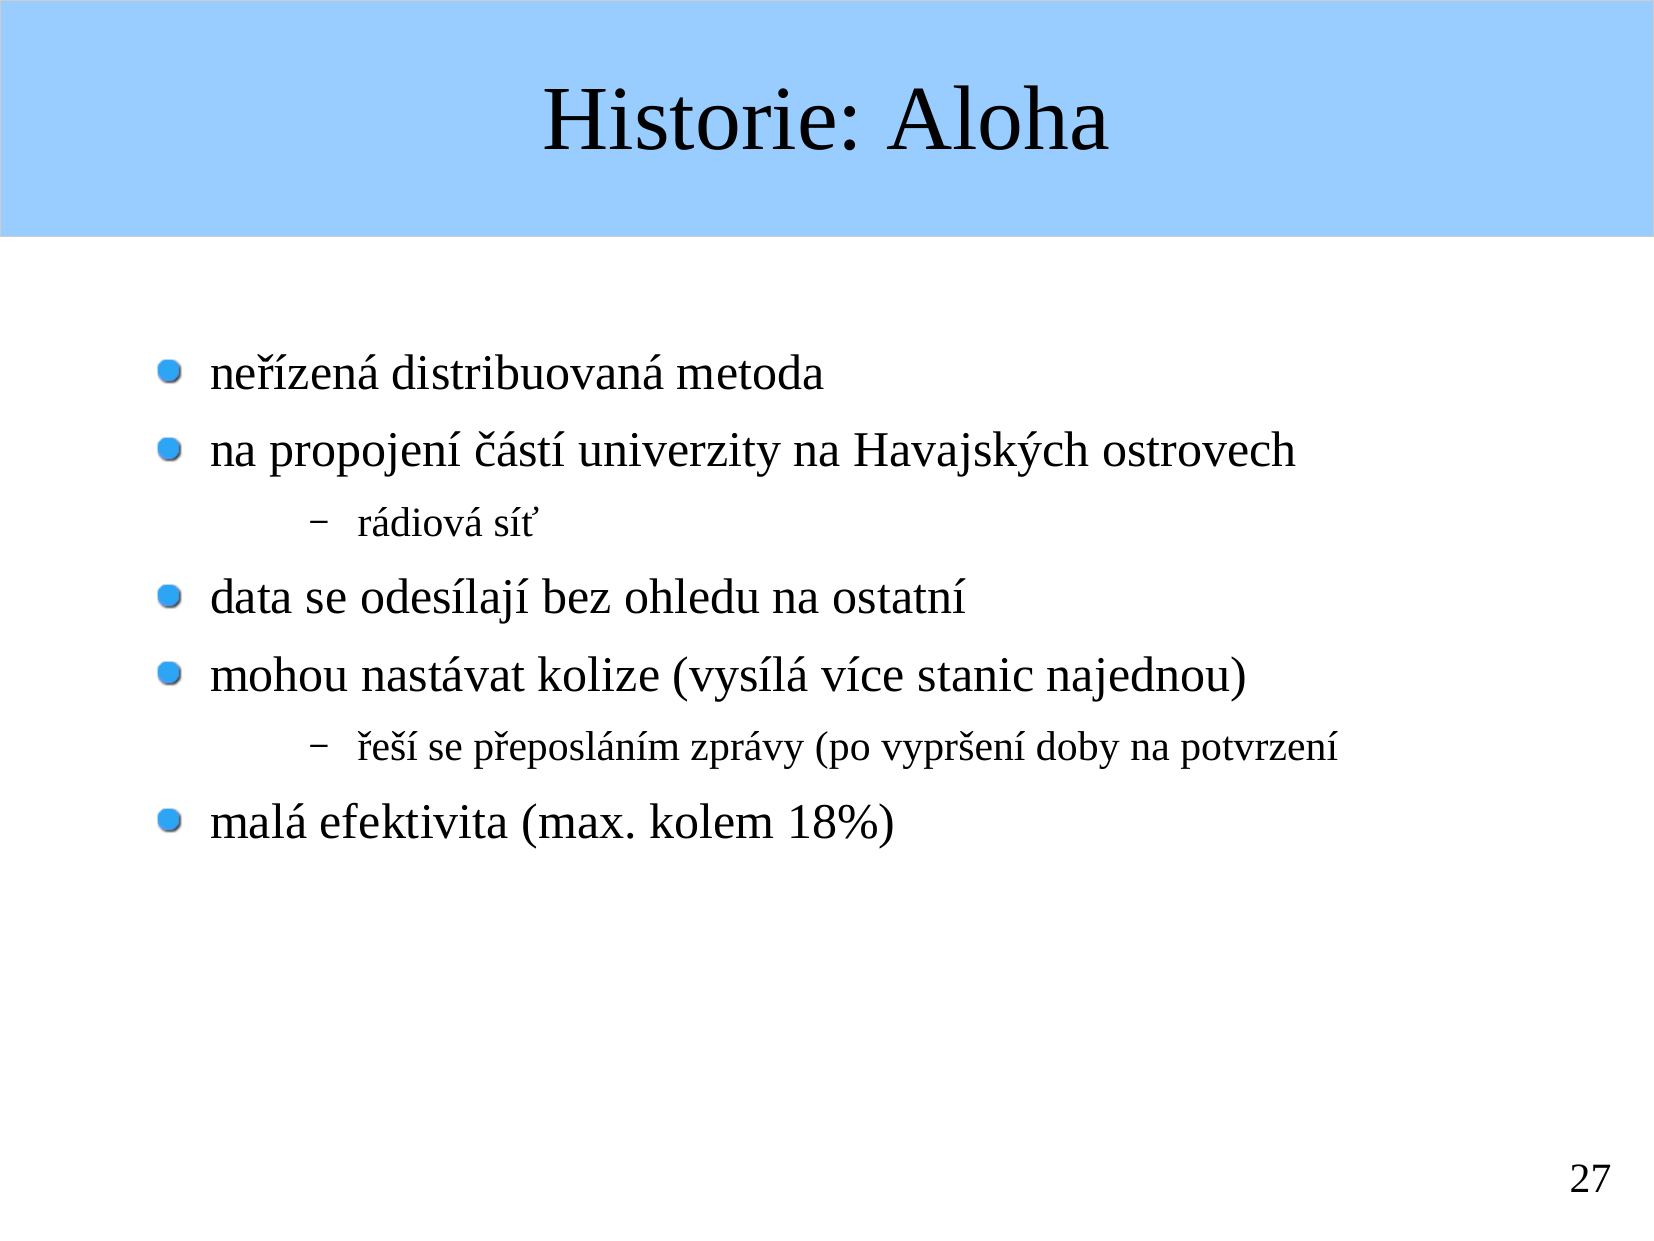

# Historie: Aloha
neřízená distribuovaná metoda
na propojení částí univerzity na Havajských ostrovech
rádiová síť
data se odesílají bez ohledu na ostatní
mohou nastávat kolize (vysílá více stanic najednou)
řeší se přeposláním zprávy (po vypršení doby na potvrzení
malá efektivita (max. kolem 18%)